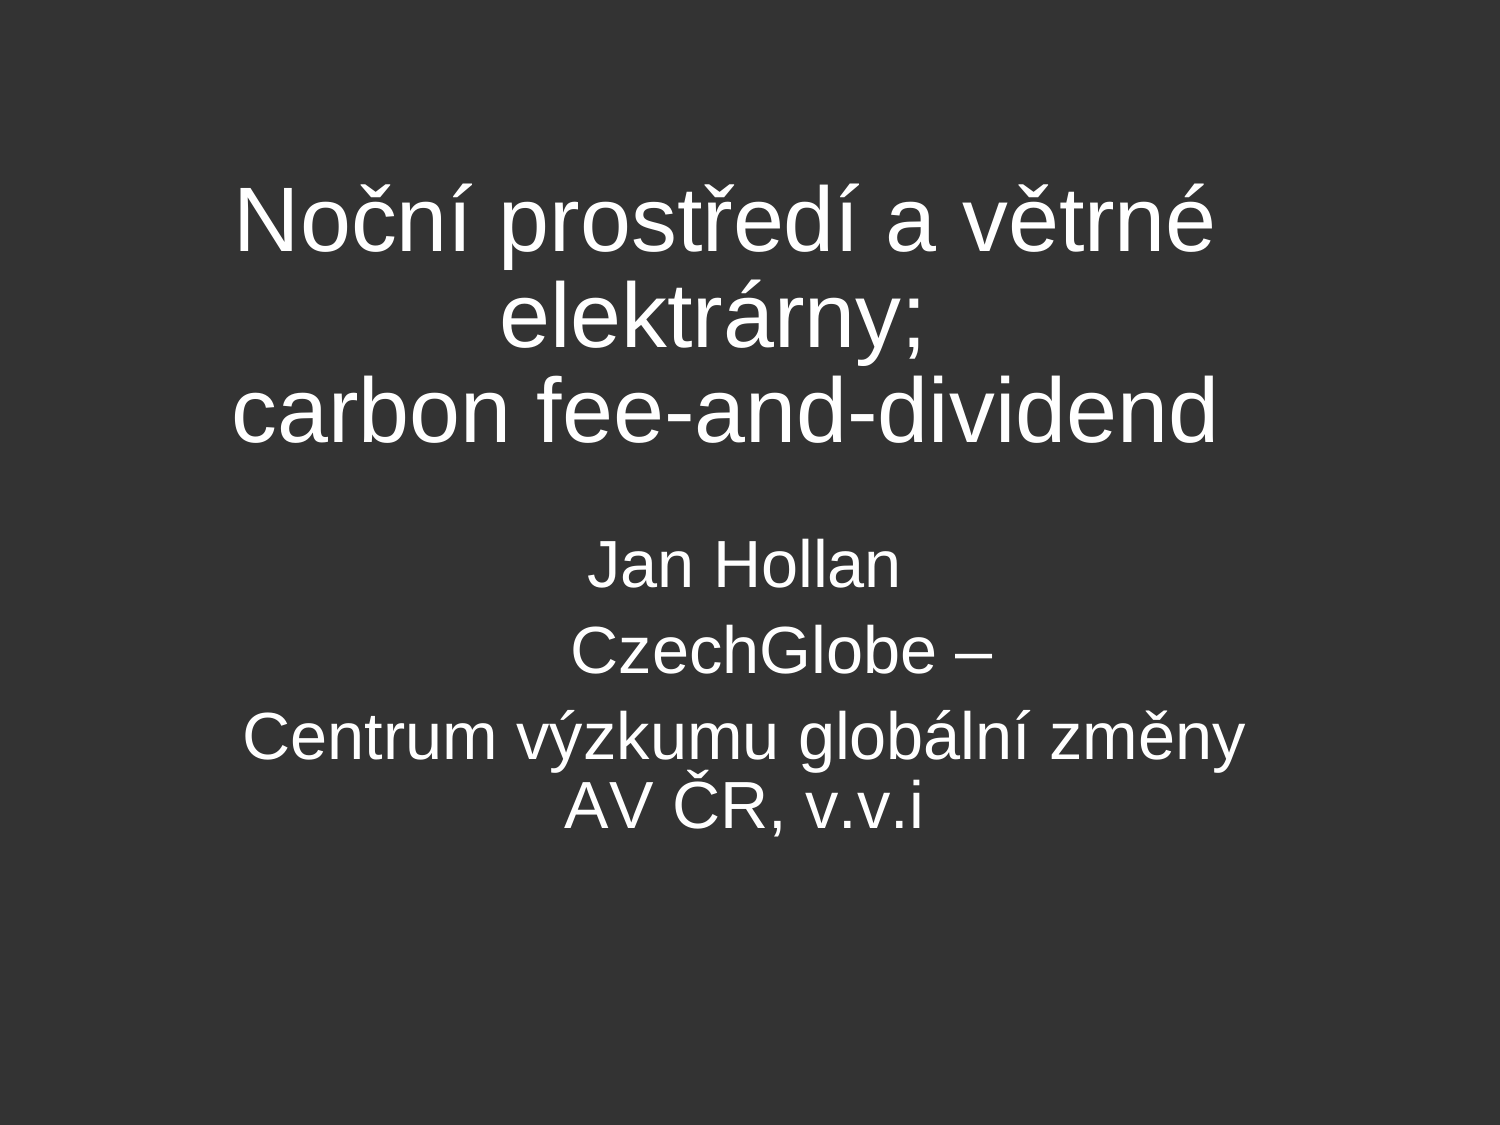

# Noční prostředí a větrné elektrárny; carbon fee-and-dividend
Jan Hollan
 CzechGlobe –
Centrum výzkumu globální změny AV ČR, v.v.i